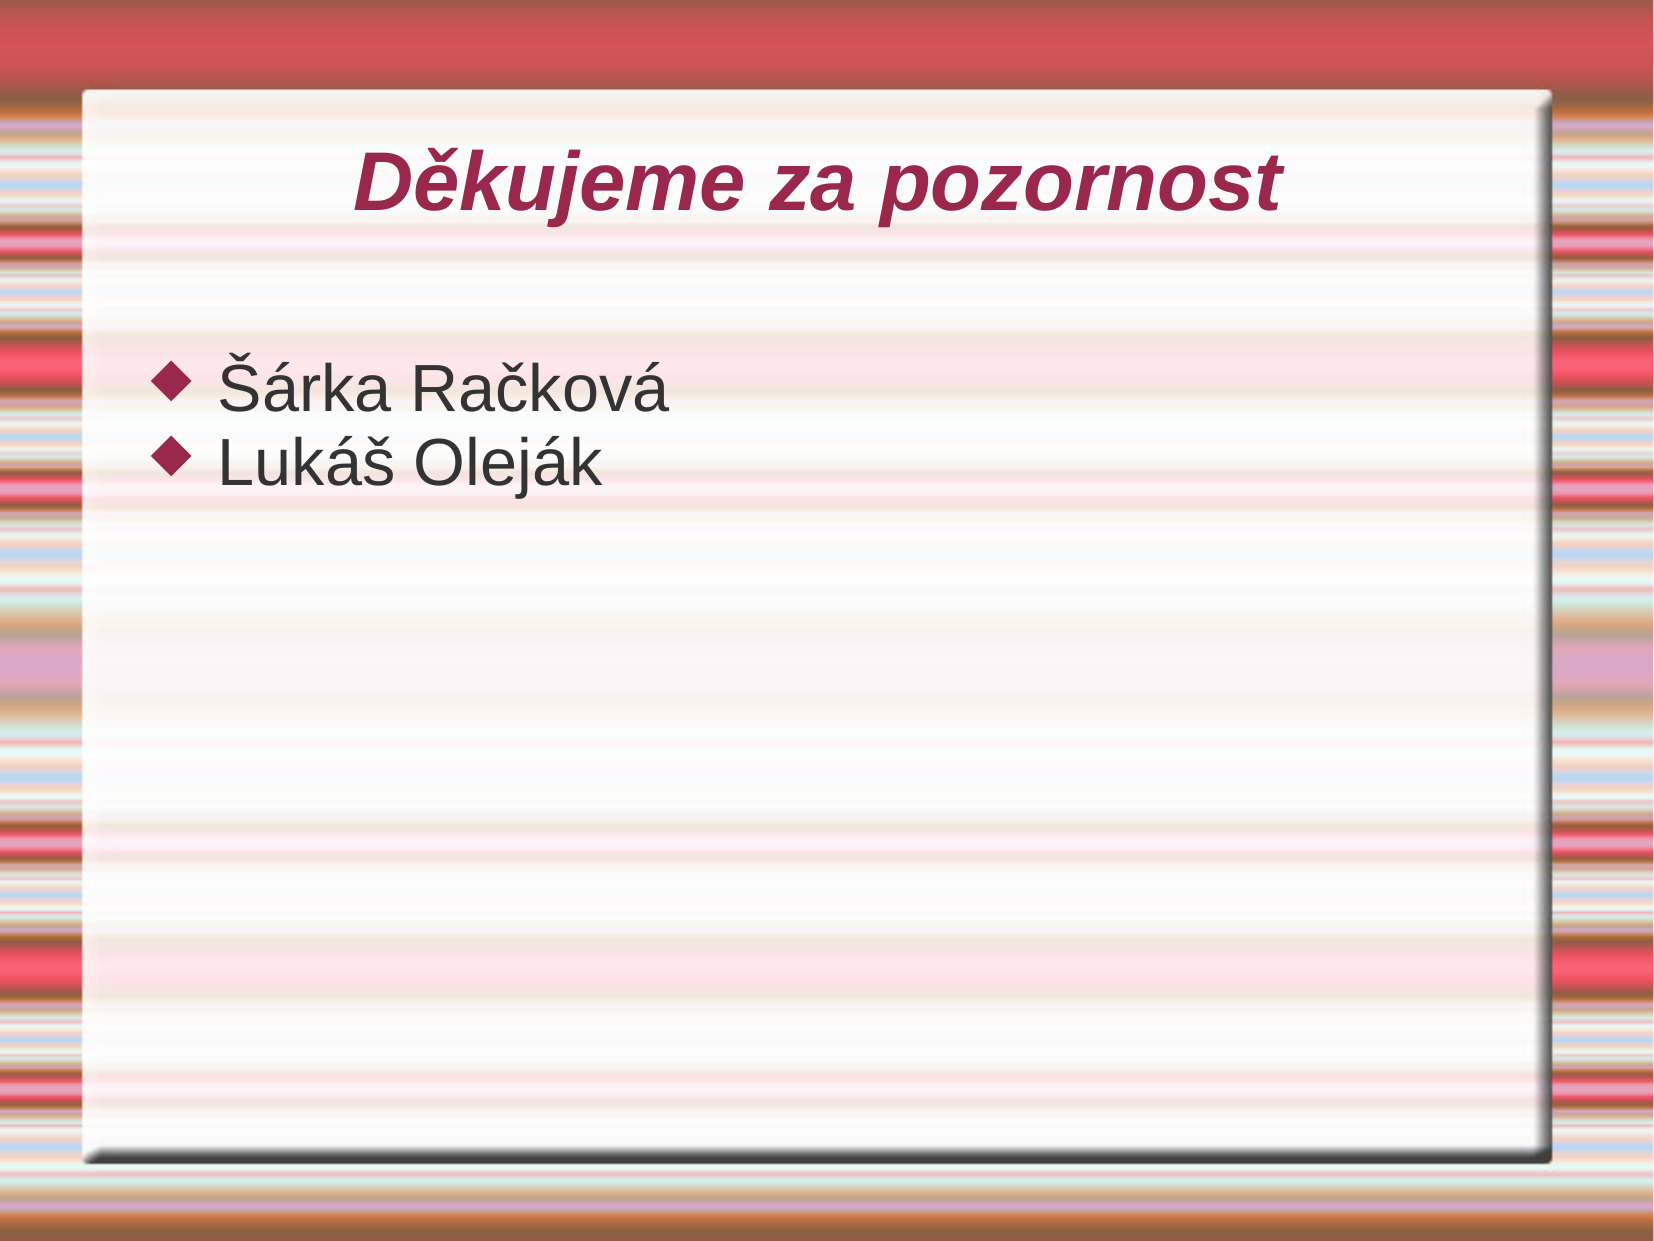

# Děkujeme za pozornost
Šárka Račková
Lukáš Oleják